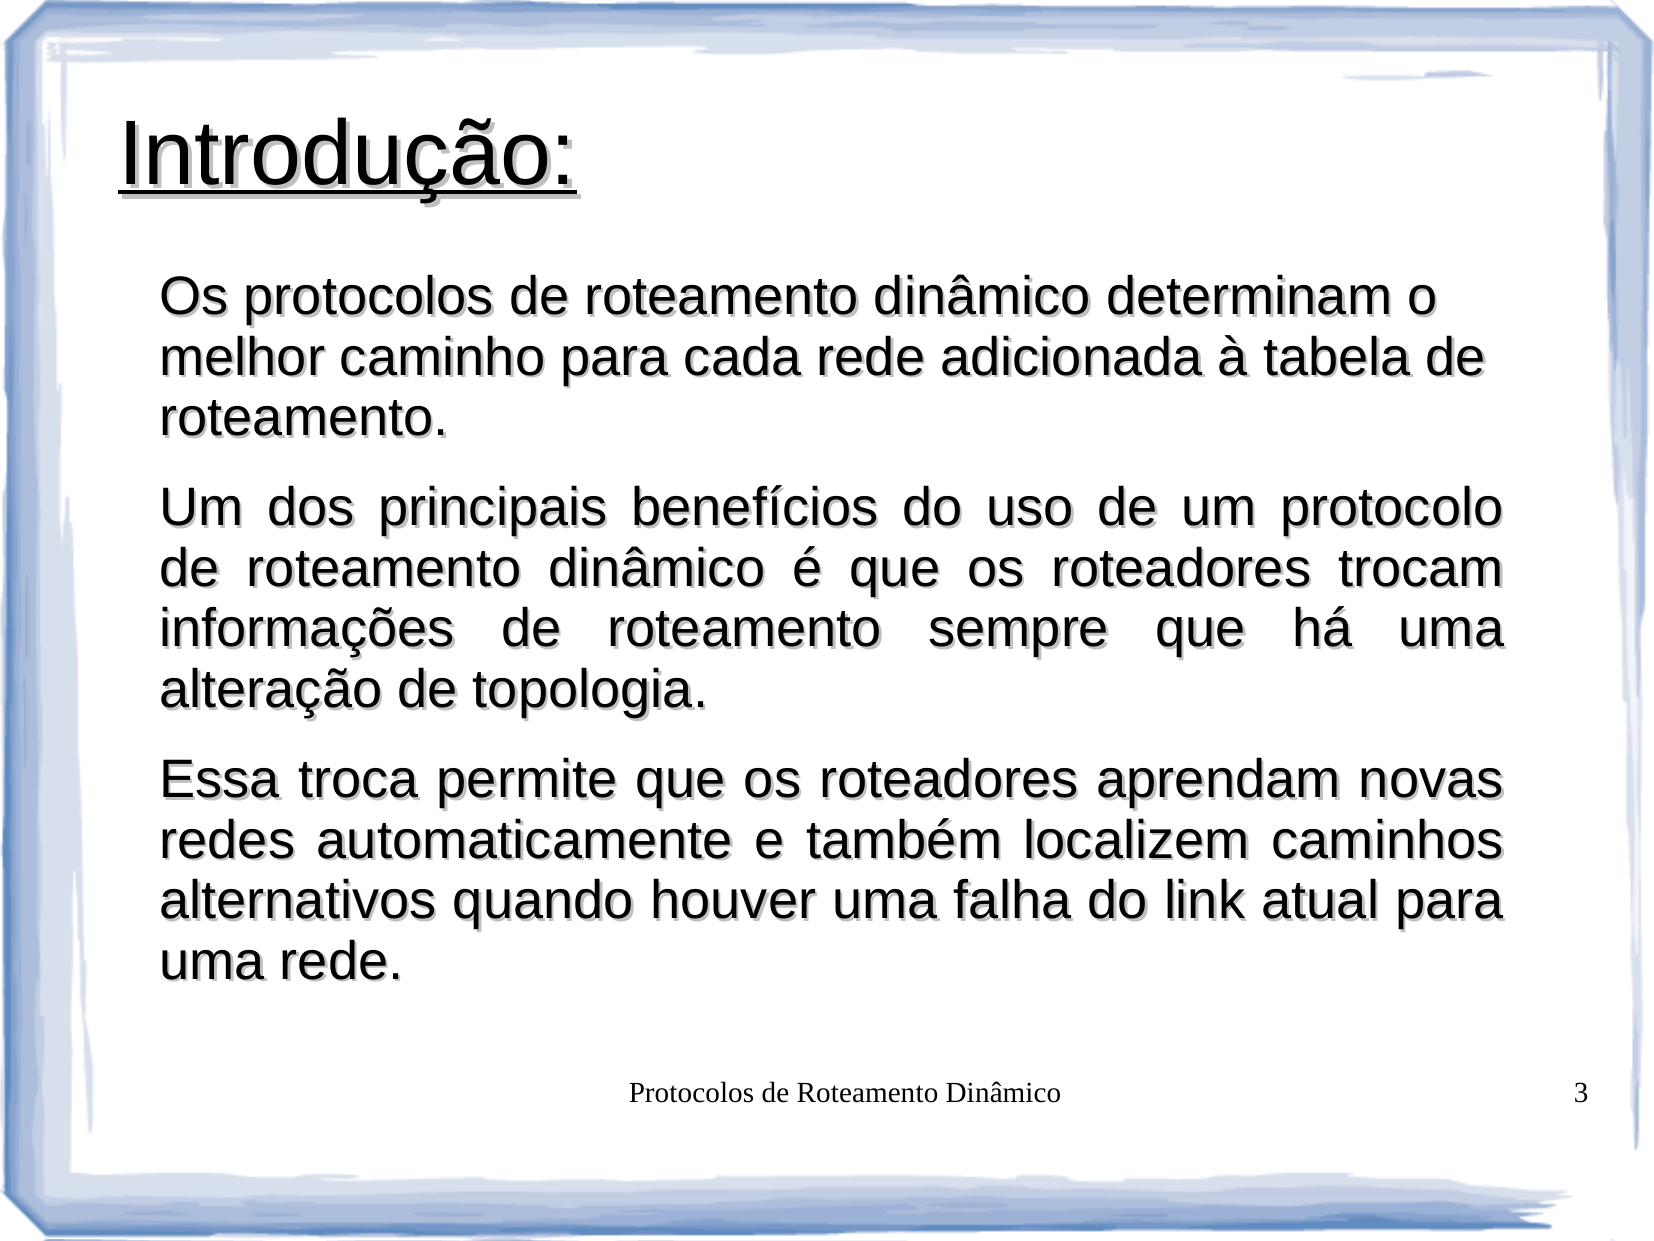

# Introdução:
Os protocolos de roteamento dinâmico determinam o melhor caminho para cada rede adicionada à tabela de roteamento.
Um dos principais benefícios do uso de um protocolo de roteamento dinâmico é que os roteadores trocam informações de roteamento sempre que há uma alteração de topologia.
Essa troca permite que os roteadores aprendam novas redes automaticamente e também localizem caminhos alternativos quando houver uma falha do link atual para uma rede.
Protocolos de Roteamento Dinâmico
3